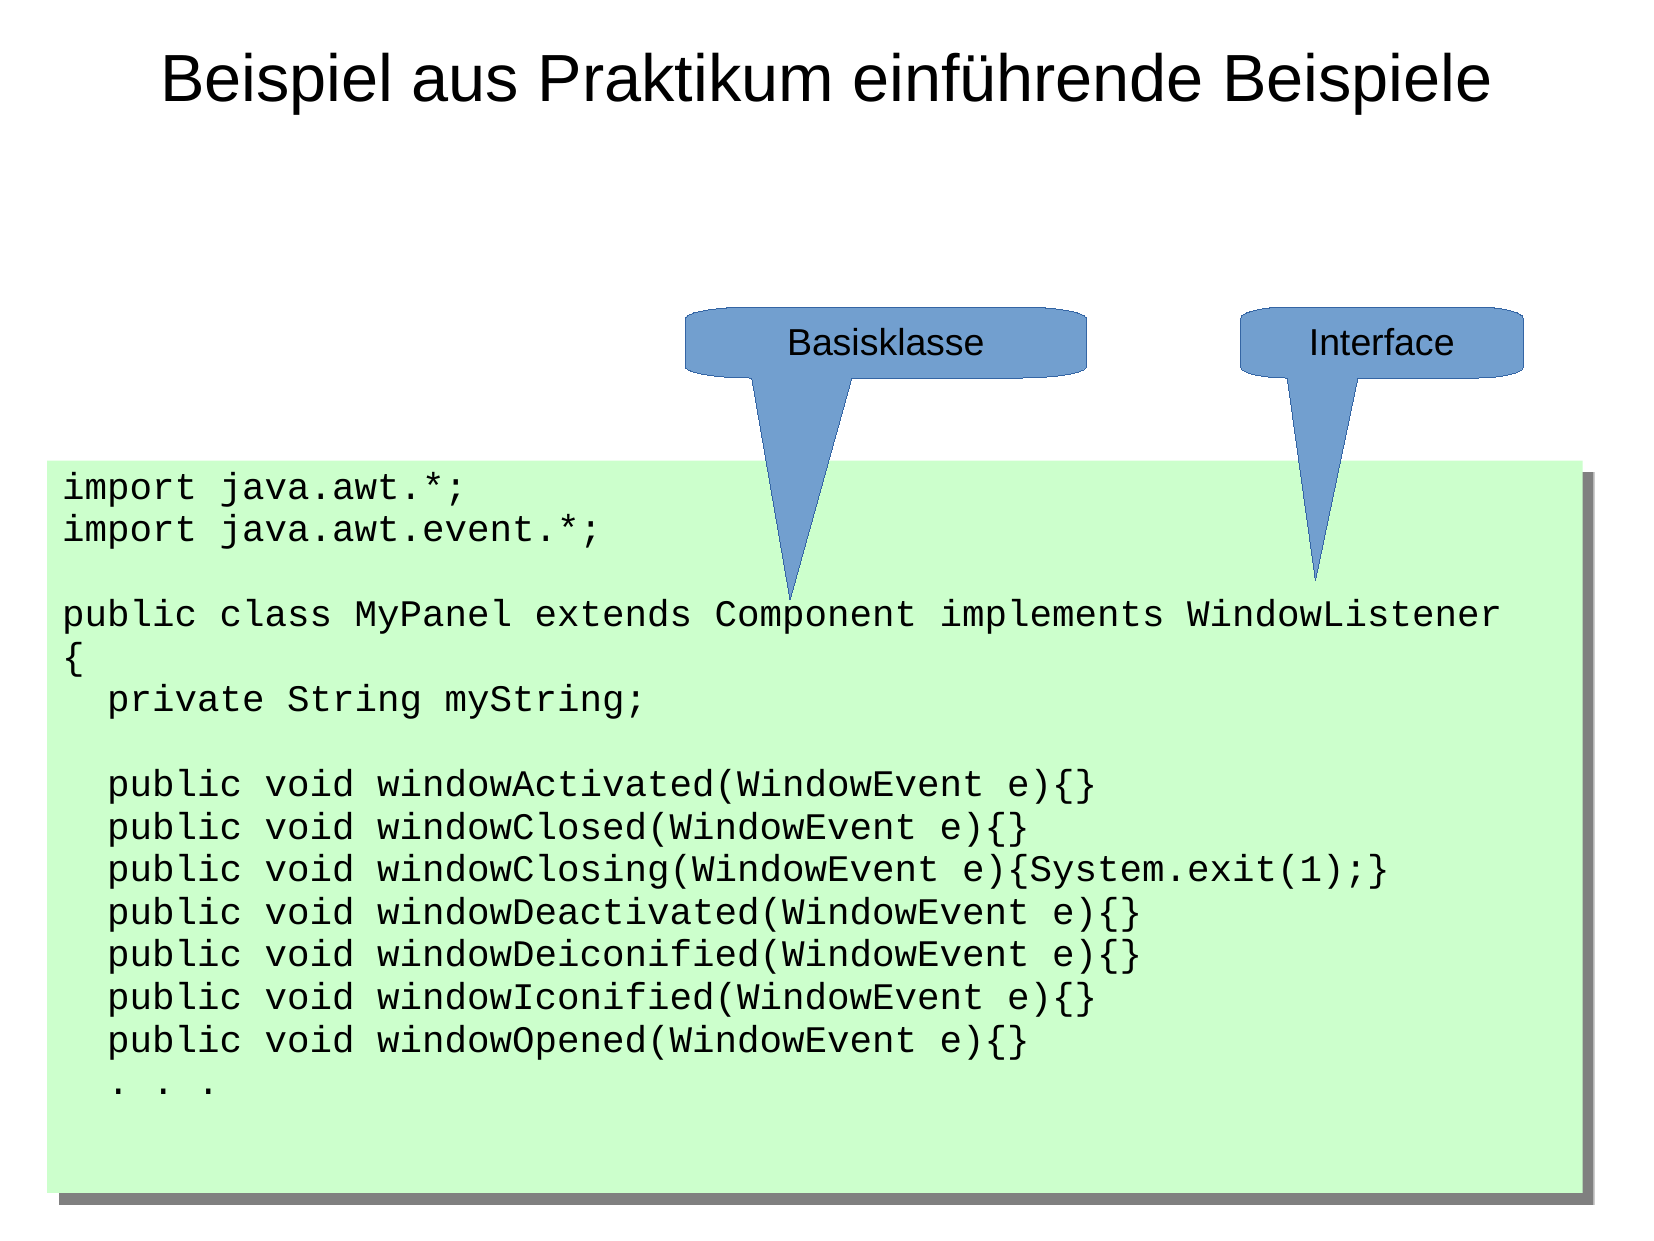

# Beispiel aus Praktikum einführende Beispiele
Basisklasse
Interface
import java.awt.*;
import java.awt.event.*;
public class MyPanel extends Component implements WindowListener
{
 private String myString;
 public void windowActivated(WindowEvent e){}
 public void windowClosed(WindowEvent e){}
 public void windowClosing(WindowEvent e){System.exit(1);}
 public void windowDeactivated(WindowEvent e){}
 public void windowDeiconified(WindowEvent e){}
 public void windowIconified(WindowEvent e){}
 public void windowOpened(WindowEvent e){}
 . . .
30